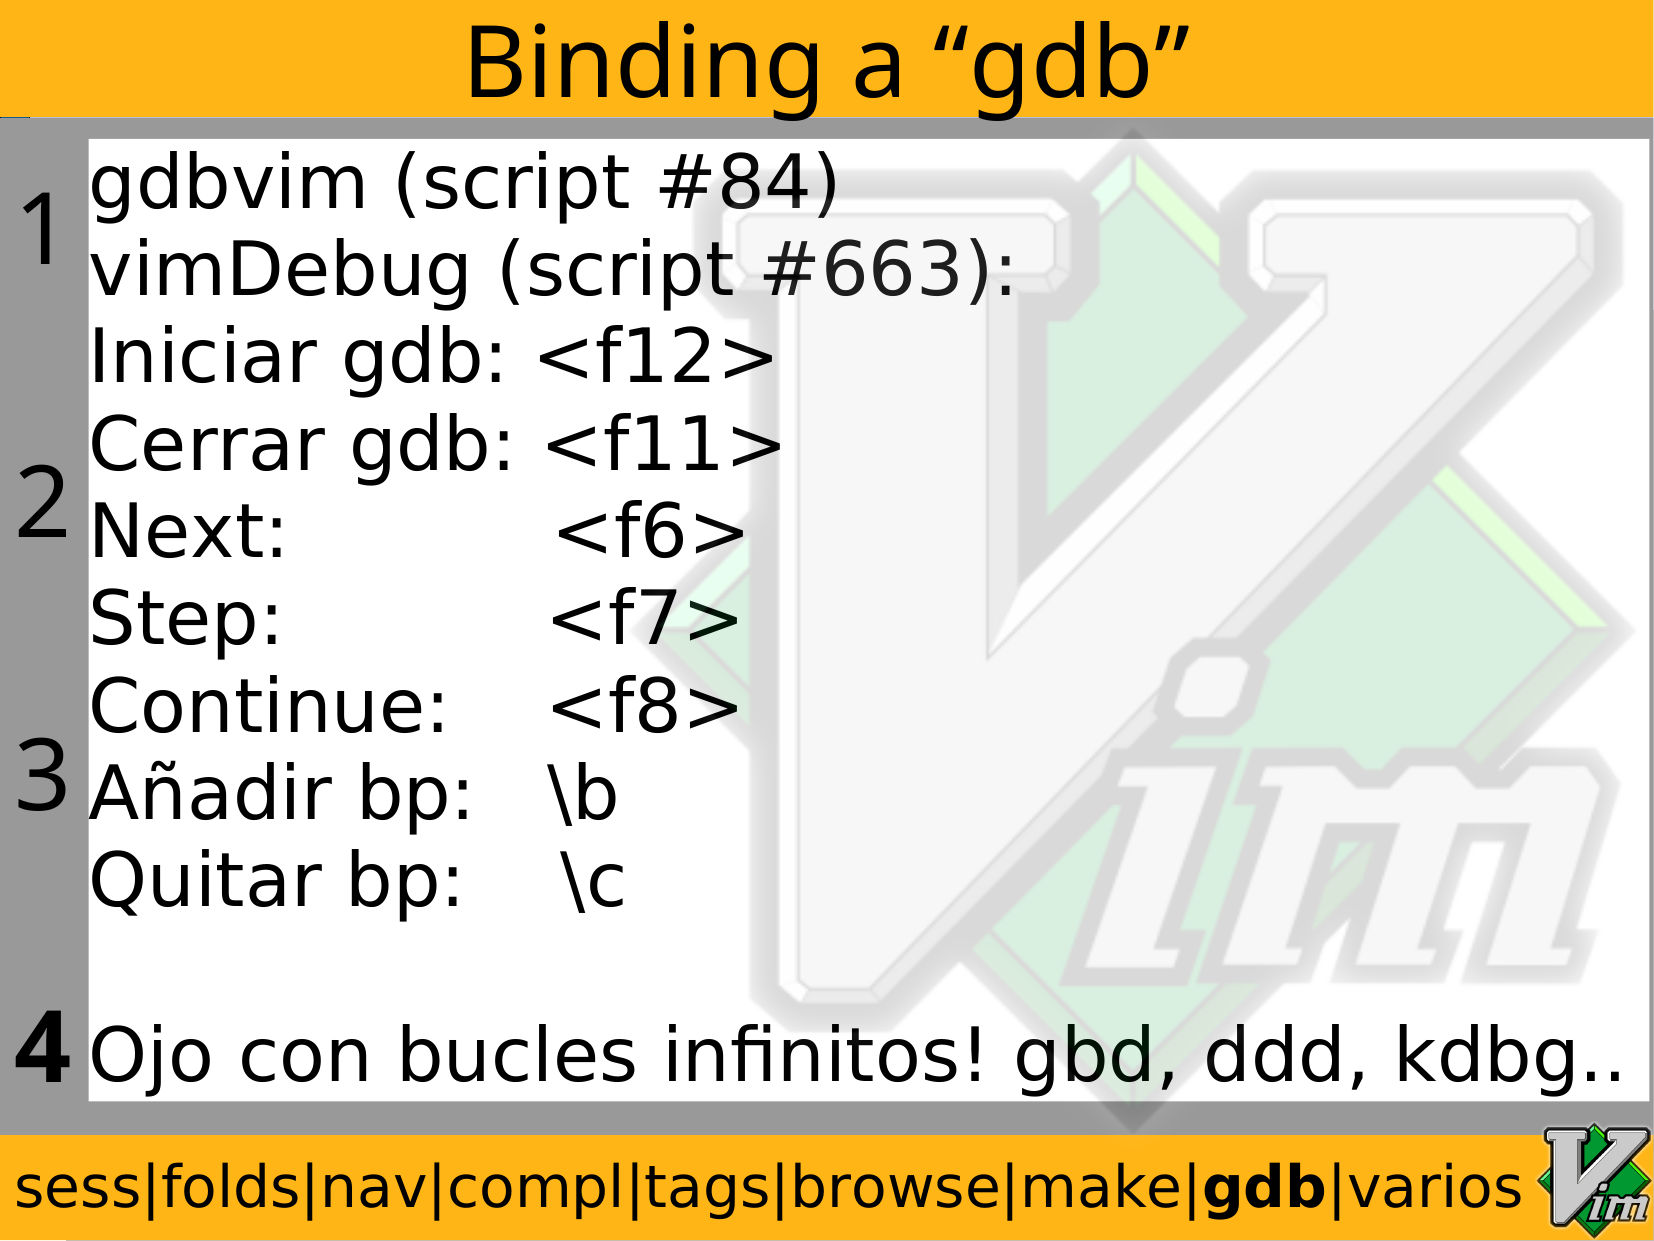

Binding a “gdb”
1 - Introducción
2 - Novatos
3 - Power Users
4 -Desarrolladores
gdbvim (script #84)
vimDebug (script #663):
Iniciar gdb: <f12>
Cerrar gdb: <f11>
Next: <f6>
Step: <f7>
Continue: <f8>
Añadir bp: \b
Quitar bp: \c
Ojo con bucles infinitos! gbd, ddd, kdbg..
sess|folds|nav|compl|tags|browse|make|gdb|varios